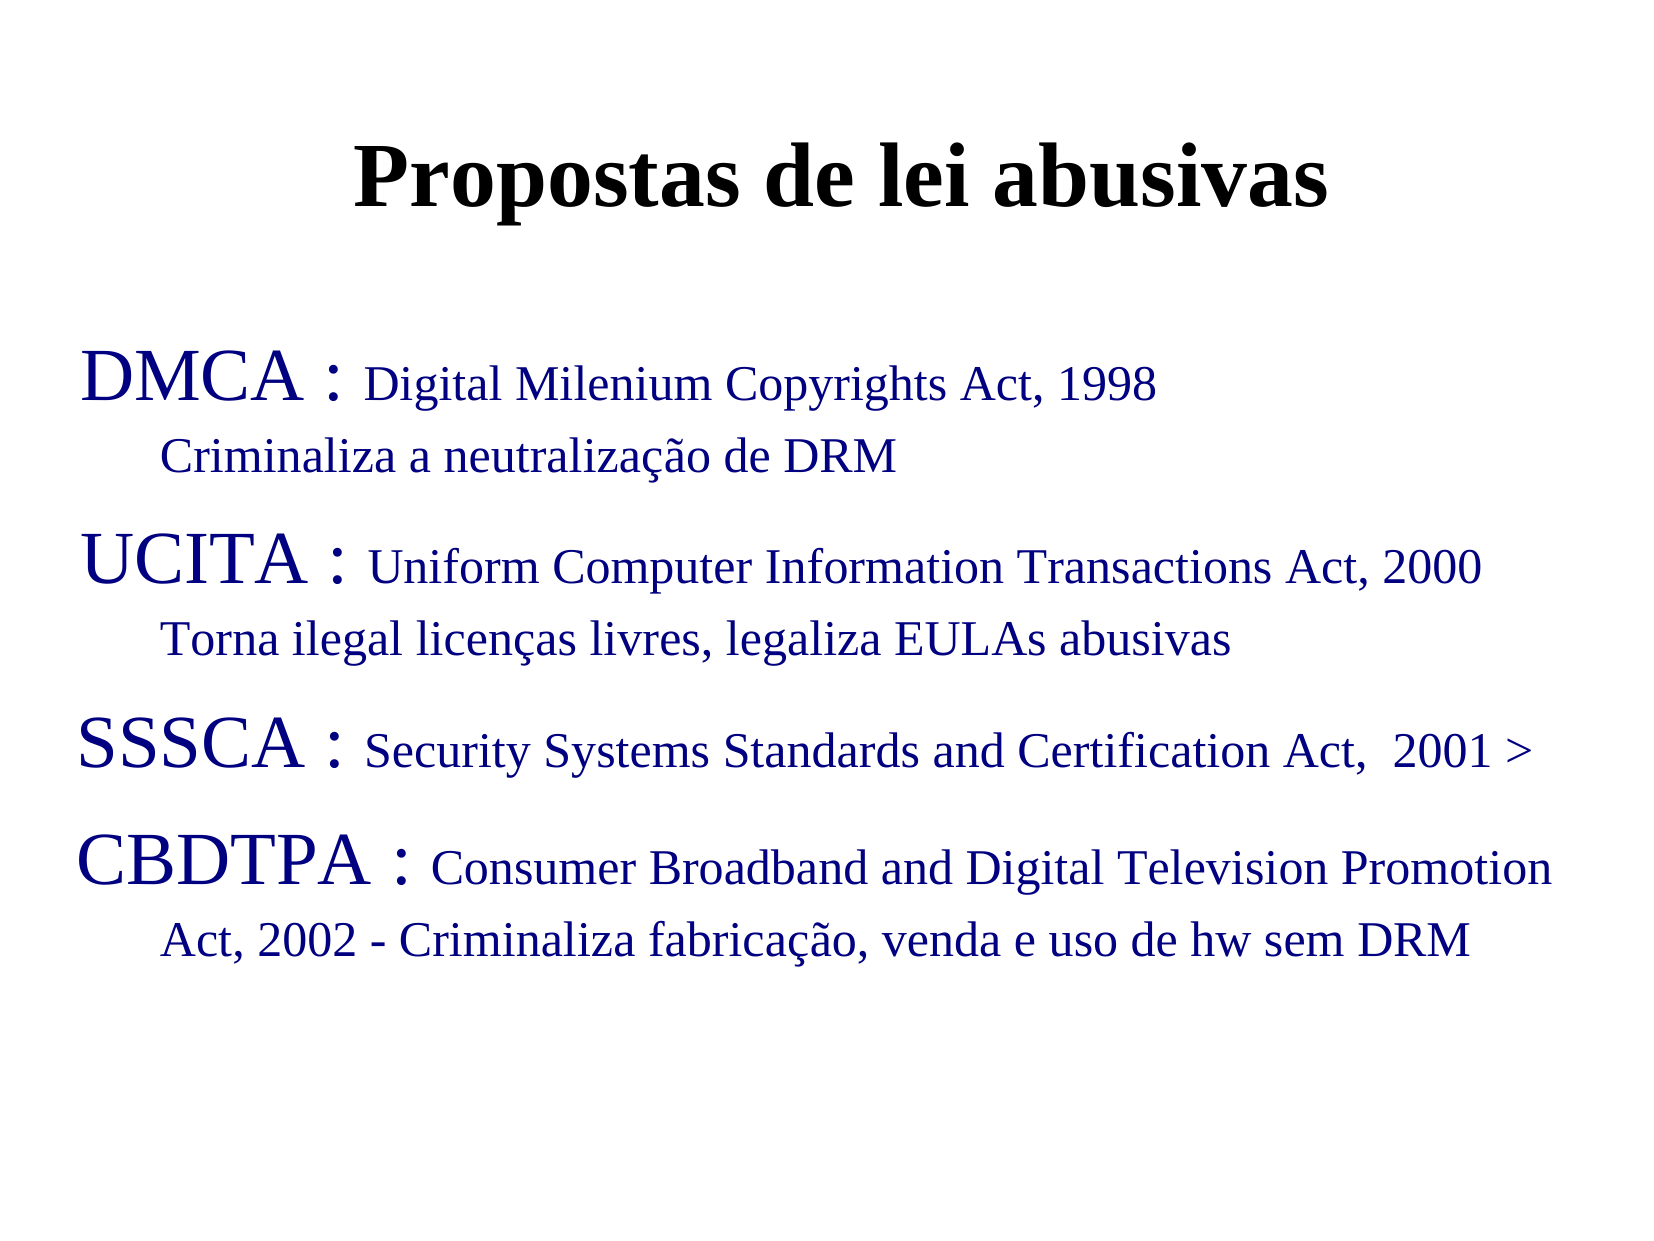

# Propostas de lei abusivas
DMCA : Digital Milenium Copyrights Act, 1998
Criminaliza a neutralização de DRM
UCITA : Uniform Computer Information Transactions Act, 2000
Torna ilegal licenças livres, legaliza EULAs abusivas
SSSCA : Security Systems Standards and Certification Act, 2001 >
CBDTPA : Consumer Broadband and Digital Television Promotion Act, 2002 - Criminaliza fabricação, venda e uso de hw sem DRM